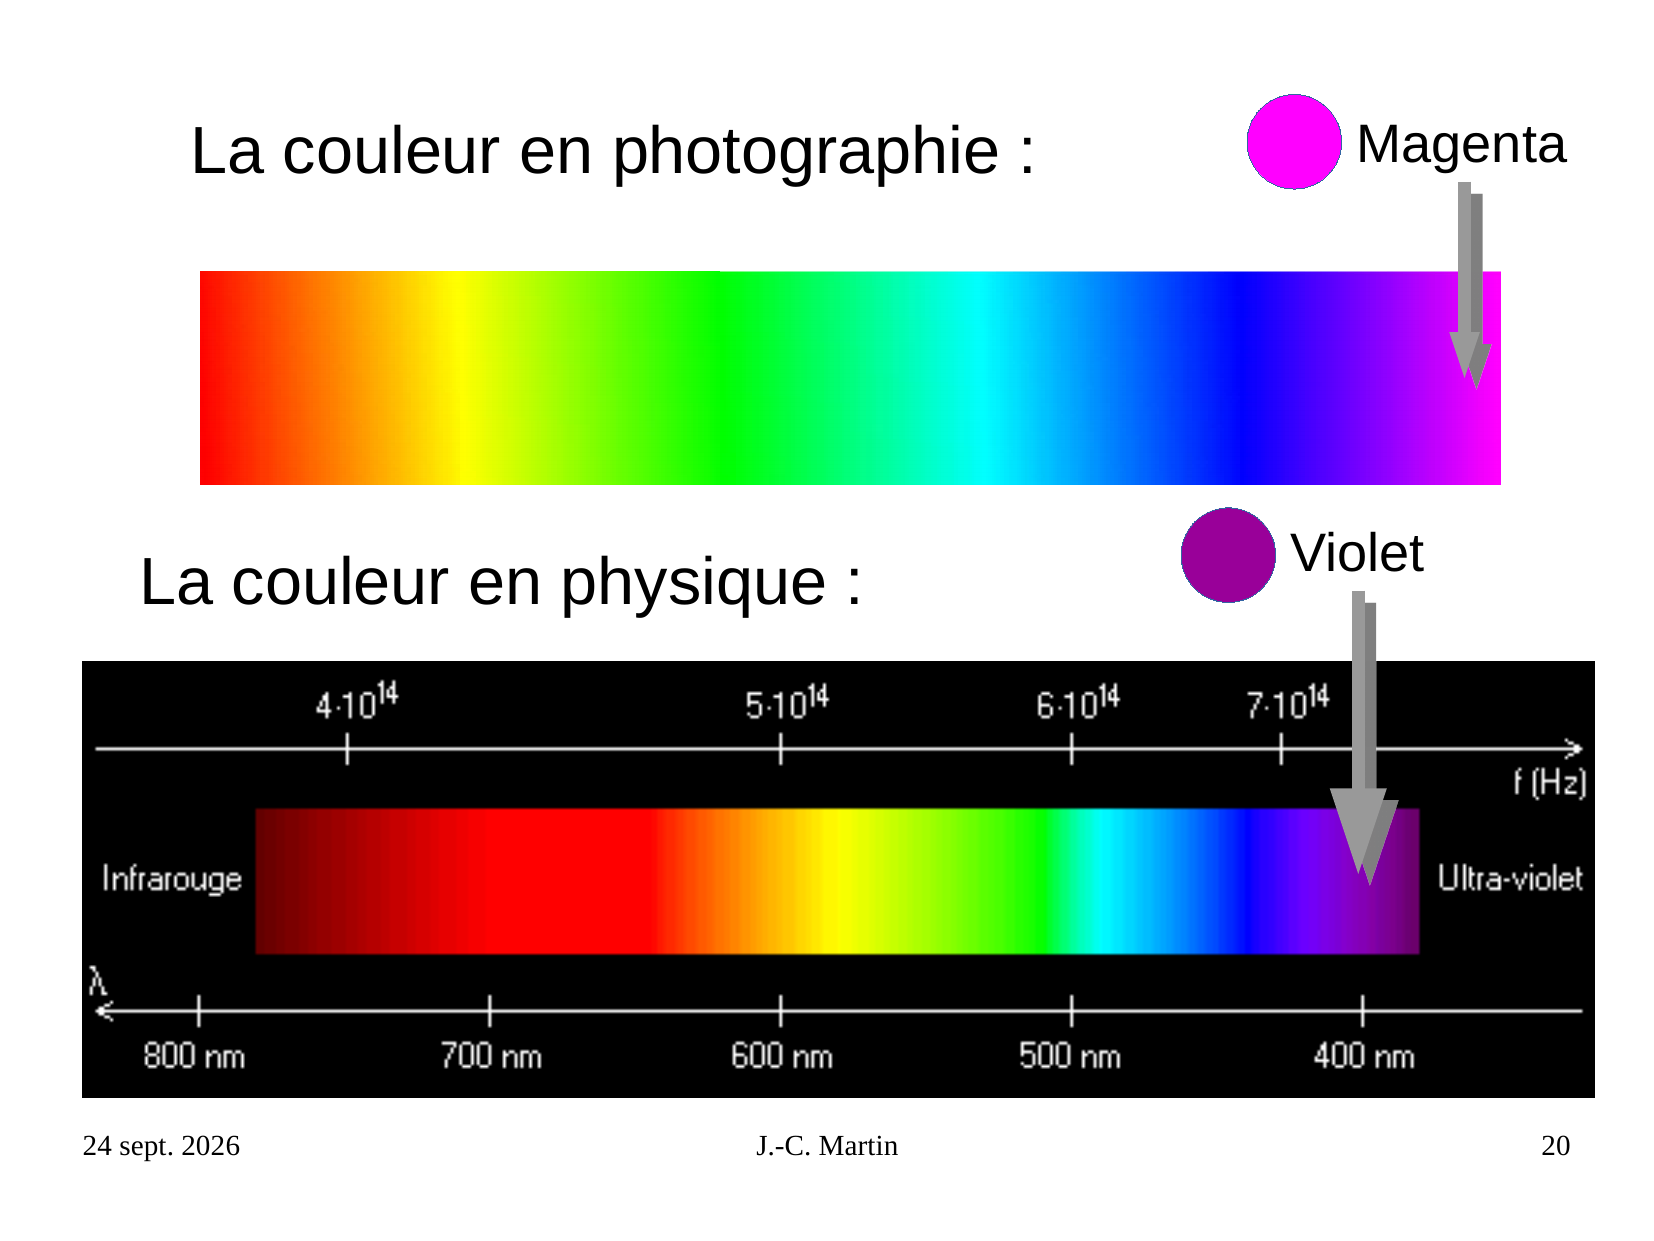

# La couleur en photographie :
Magenta
La couleur en physique :
Violet
J.-C. Martin
20